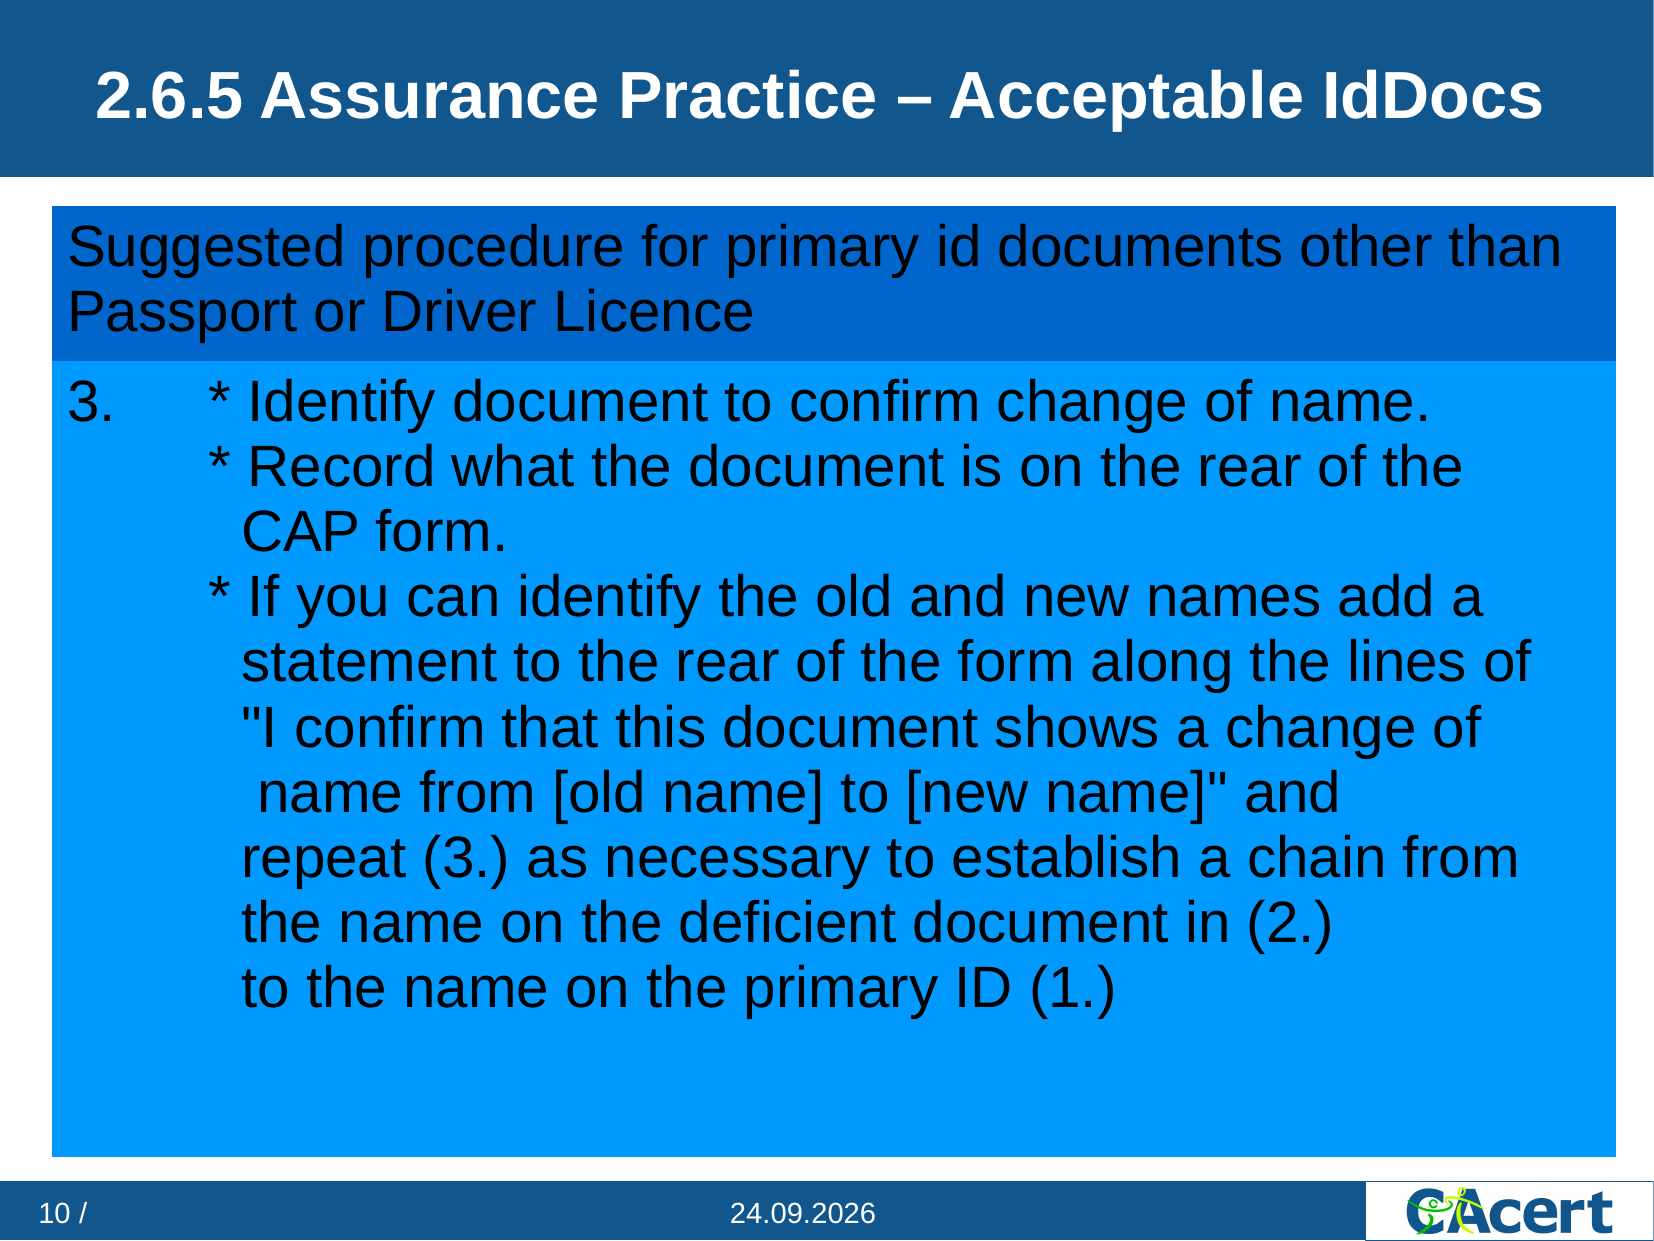

# 2.6.5 Assurance Practice – Acceptable IdDocs
| Suggested procedure for primary id documents other than Passport or Driver Licence | |
| --- | --- |
| 3. | \* Identify document to confirm change of name. \* Record what the document is on the rear of the CAP form. \* If you can identify the old and new names add a statement to the rear of the form along the lines of "I confirm that this document shows a change of name from [old name] to [new name]" and repeat (3.) as necessary to establish a chain from the name on the deficient document in (2.) to the name on the primary ID (1.) |